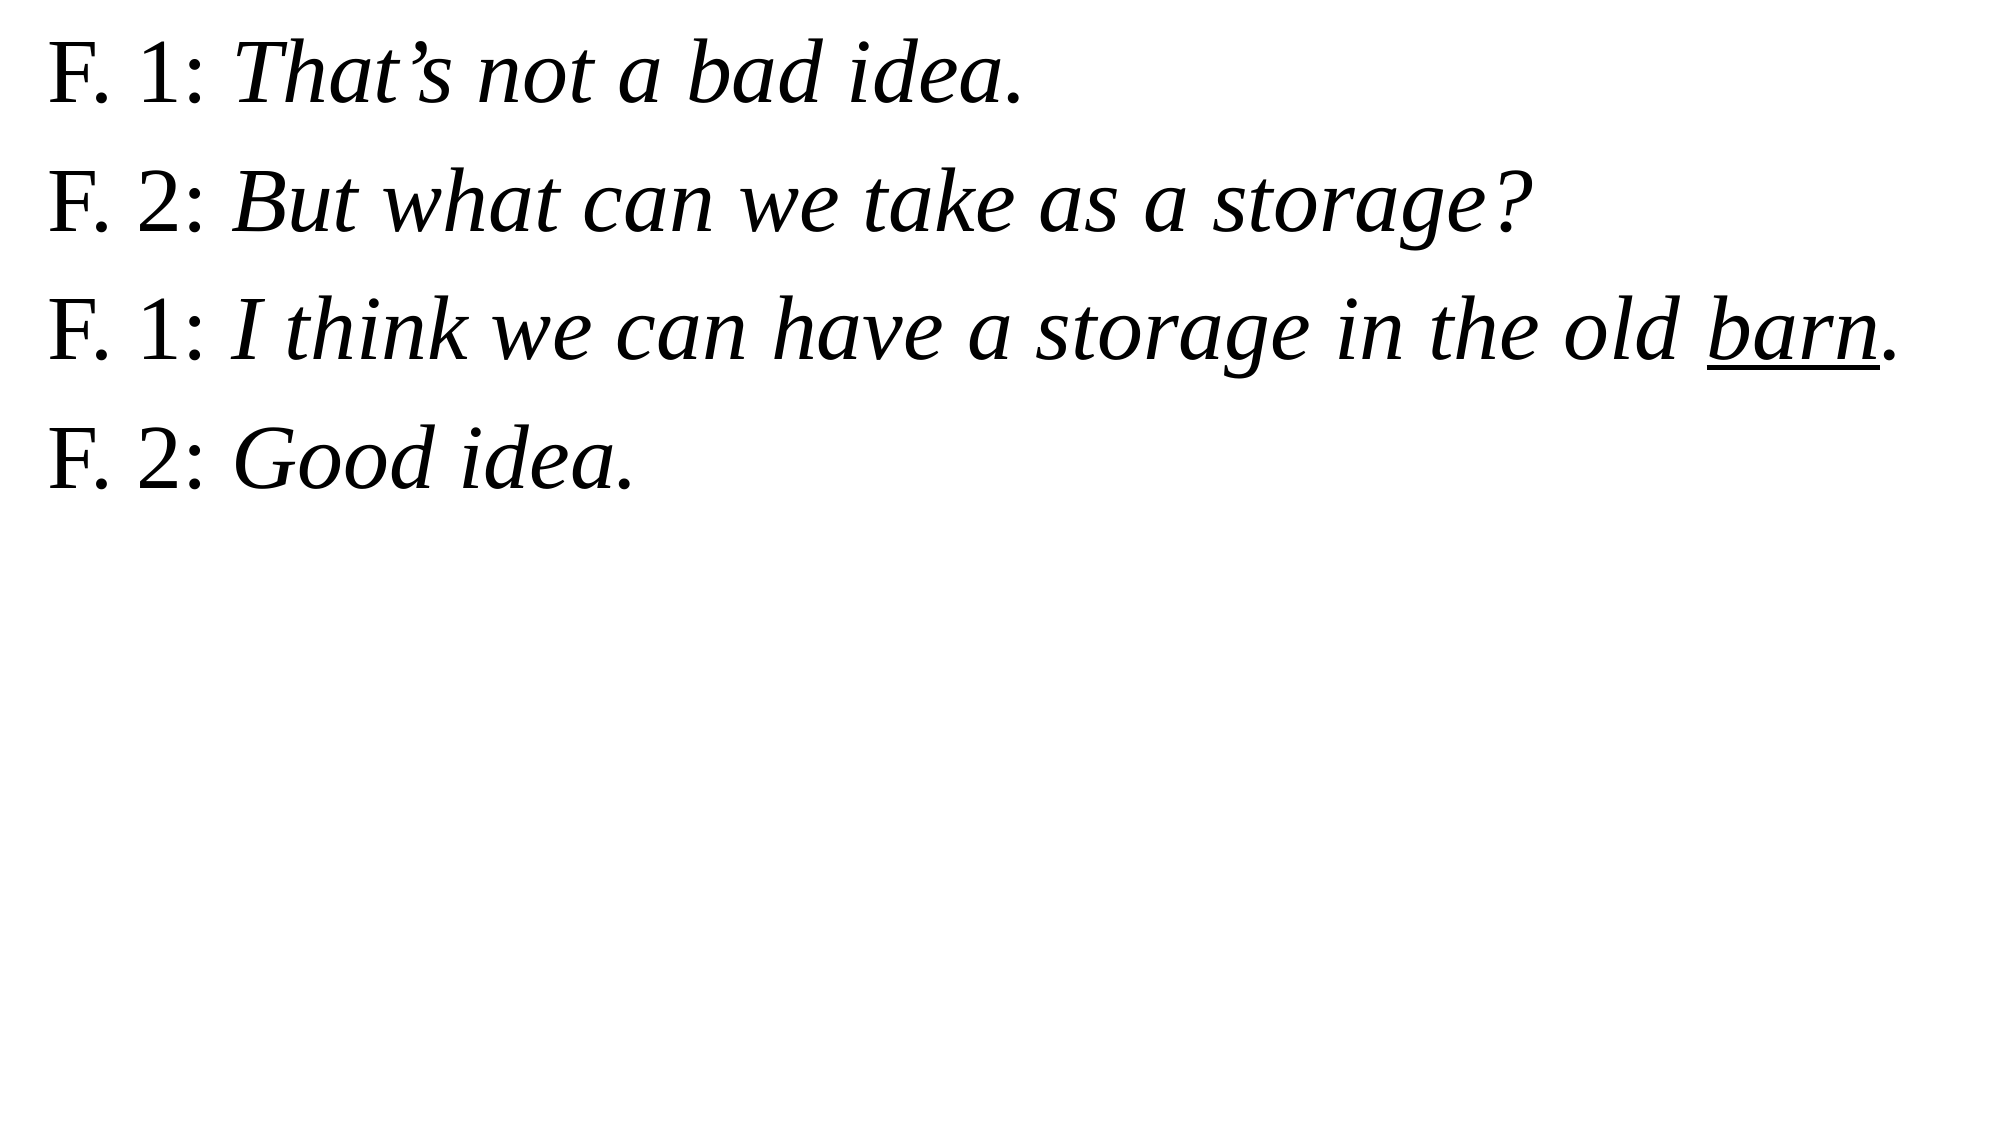

# F. 1: That’s not a bad idea.
F. 2: But what can we take as a storage?
F. 1: I think we can have a storage in the old barn.
F. 2: Good idea.